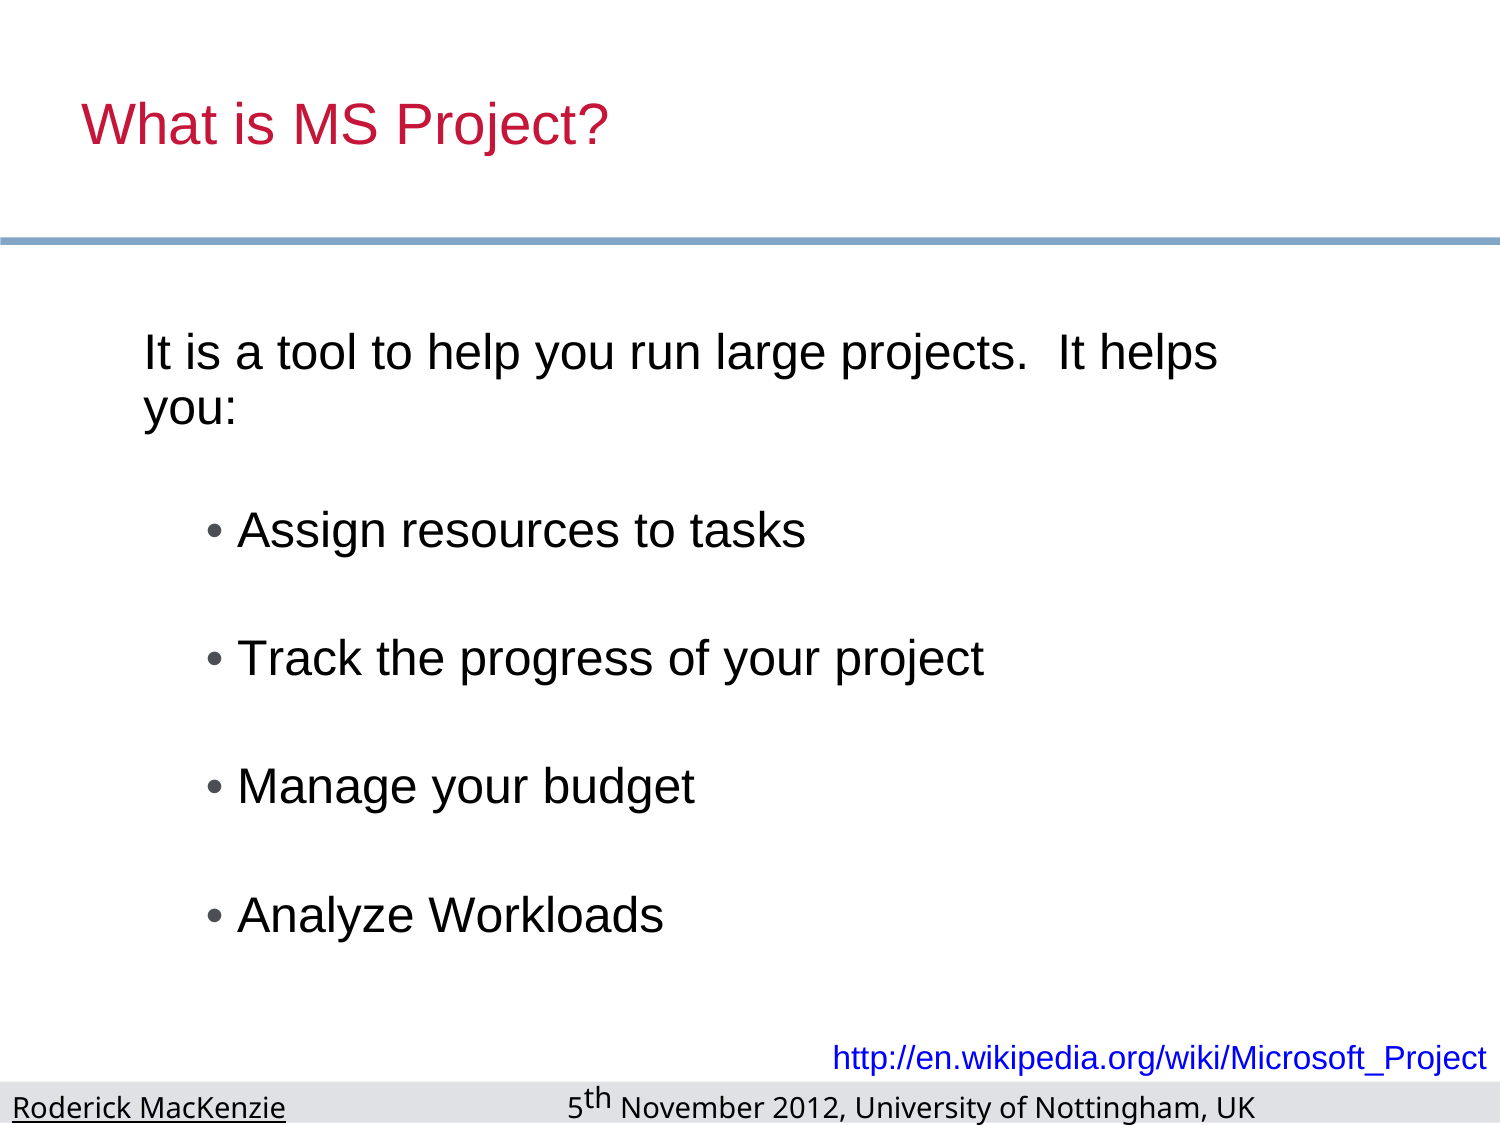

# What is MS Project?
It is a tool to help you run large projects. It helps you:
Assign resources to tasks
Track the progress of your project
Manage your budget
Analyze Workloads
http://en.wikipedia.org/wiki/Microsoft_Project